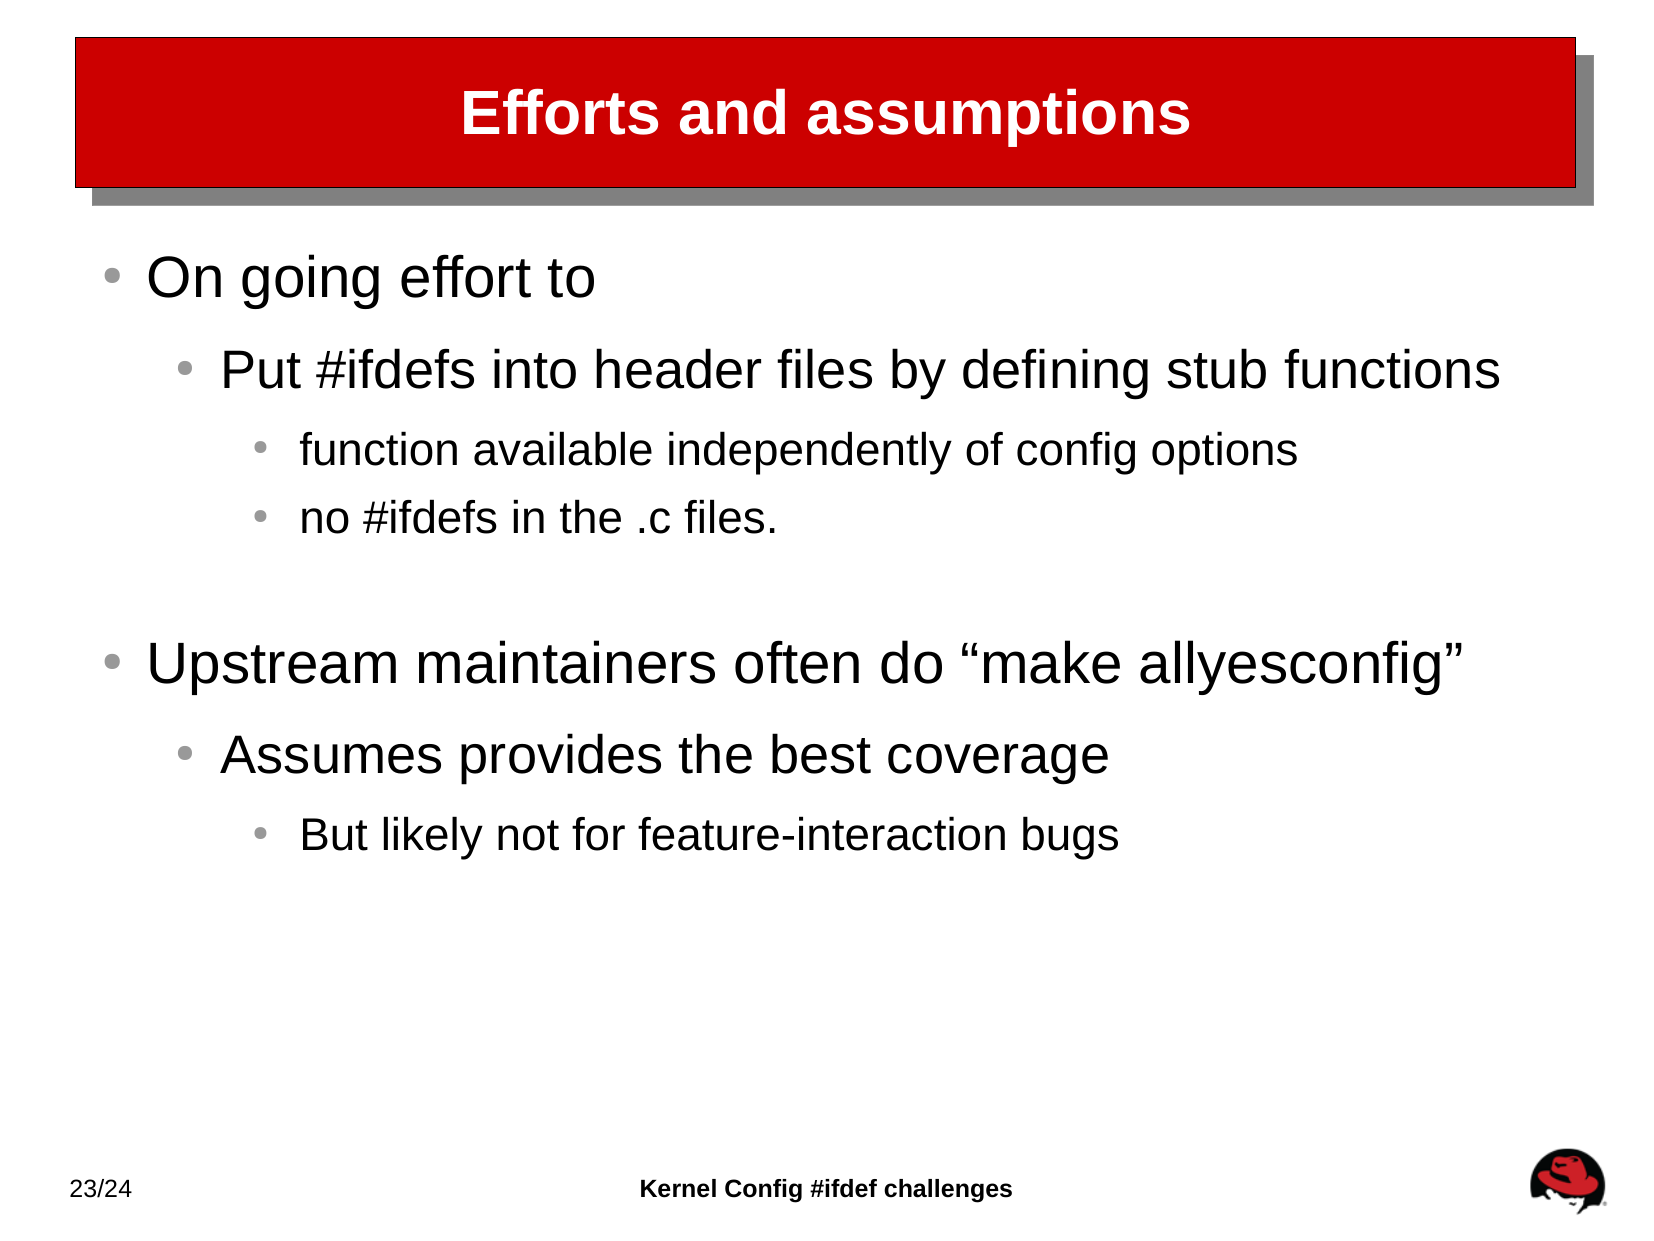

# Efforts and assumptions
On going effort to
Put #ifdefs into header files by defining stub functions
function available independently of config options
no #ifdefs in the .c files.
Upstream maintainers often do “make allyesconfig”
Assumes provides the best coverage
But likely not for feature-interaction bugs